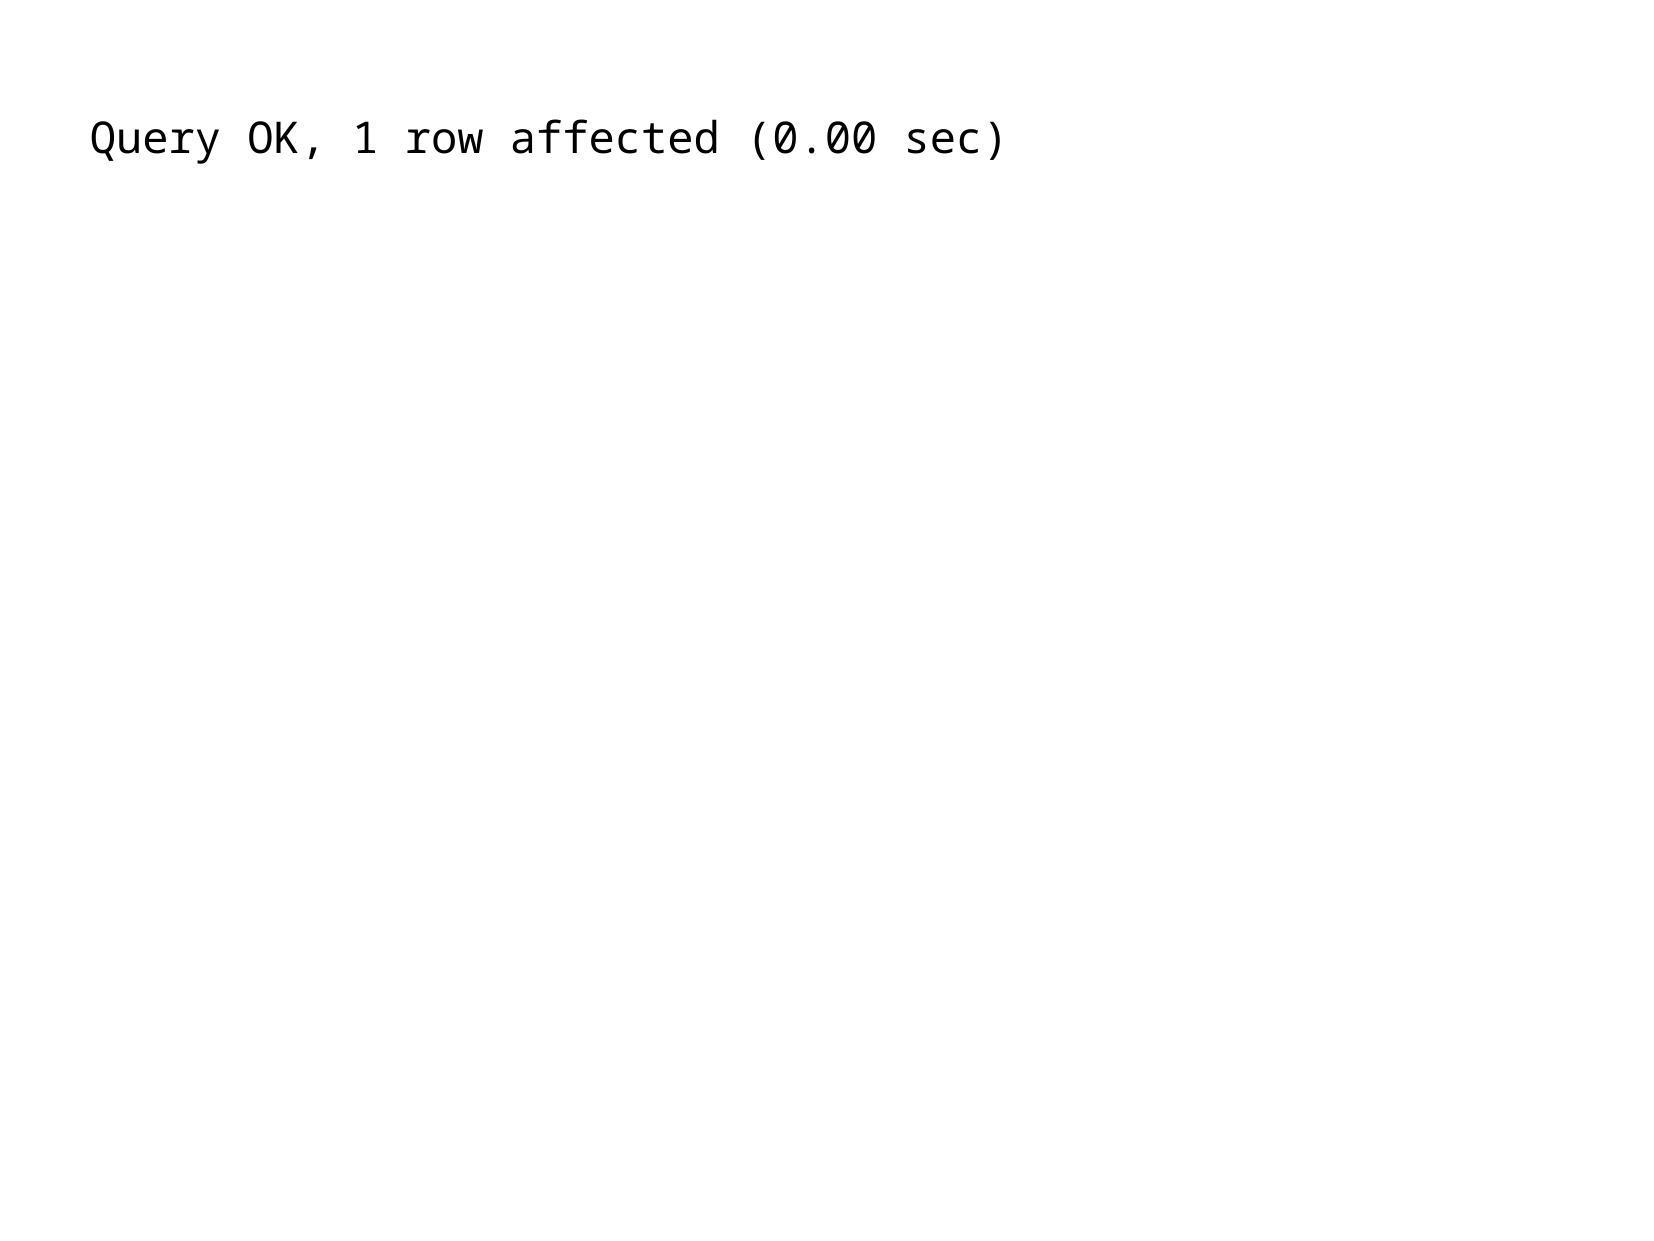

Query OK, 1 row affected (0.00 sec)